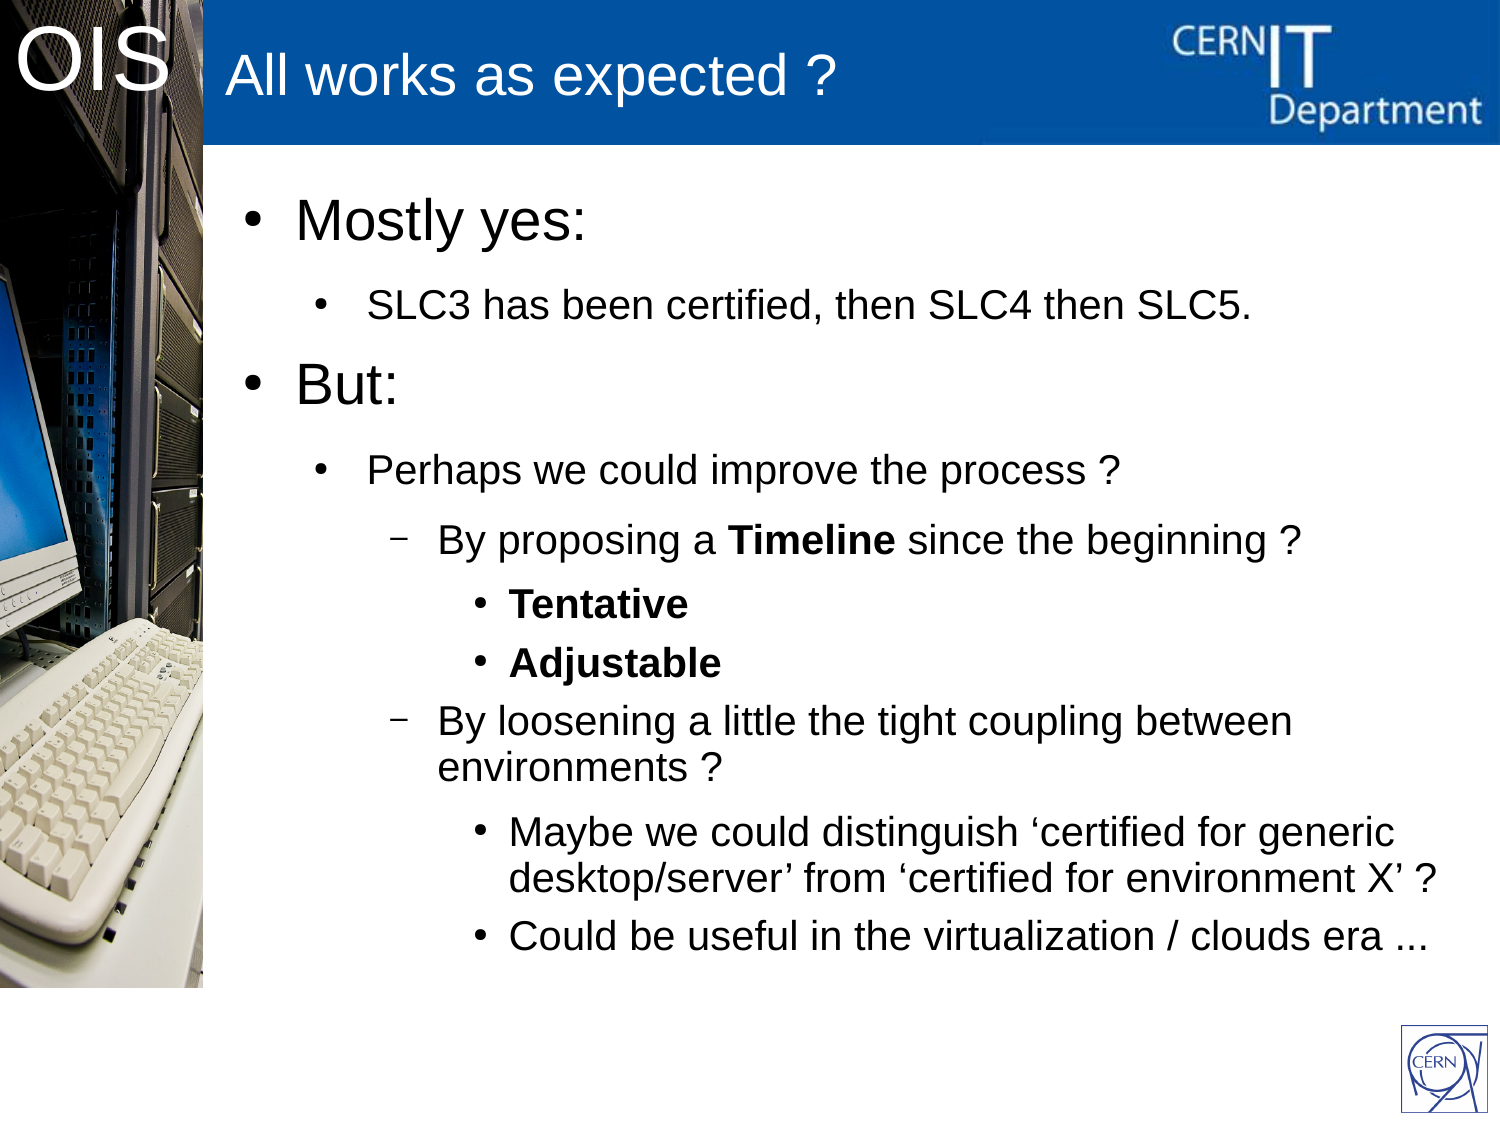

# All works as expected ?
Mostly yes:
SLC3 has been certified, then SLC4 then SLC5.
But:
Perhaps we could improve the process ?
By proposing a Timeline since the beginning ?
Tentative
Adjustable
By loosening a little the tight coupling between environments ?
Maybe we could distinguish ‘certified for generic desktop/server’ from ‘certified for environment X’ ?
Could be useful in the virtualization / clouds era ...